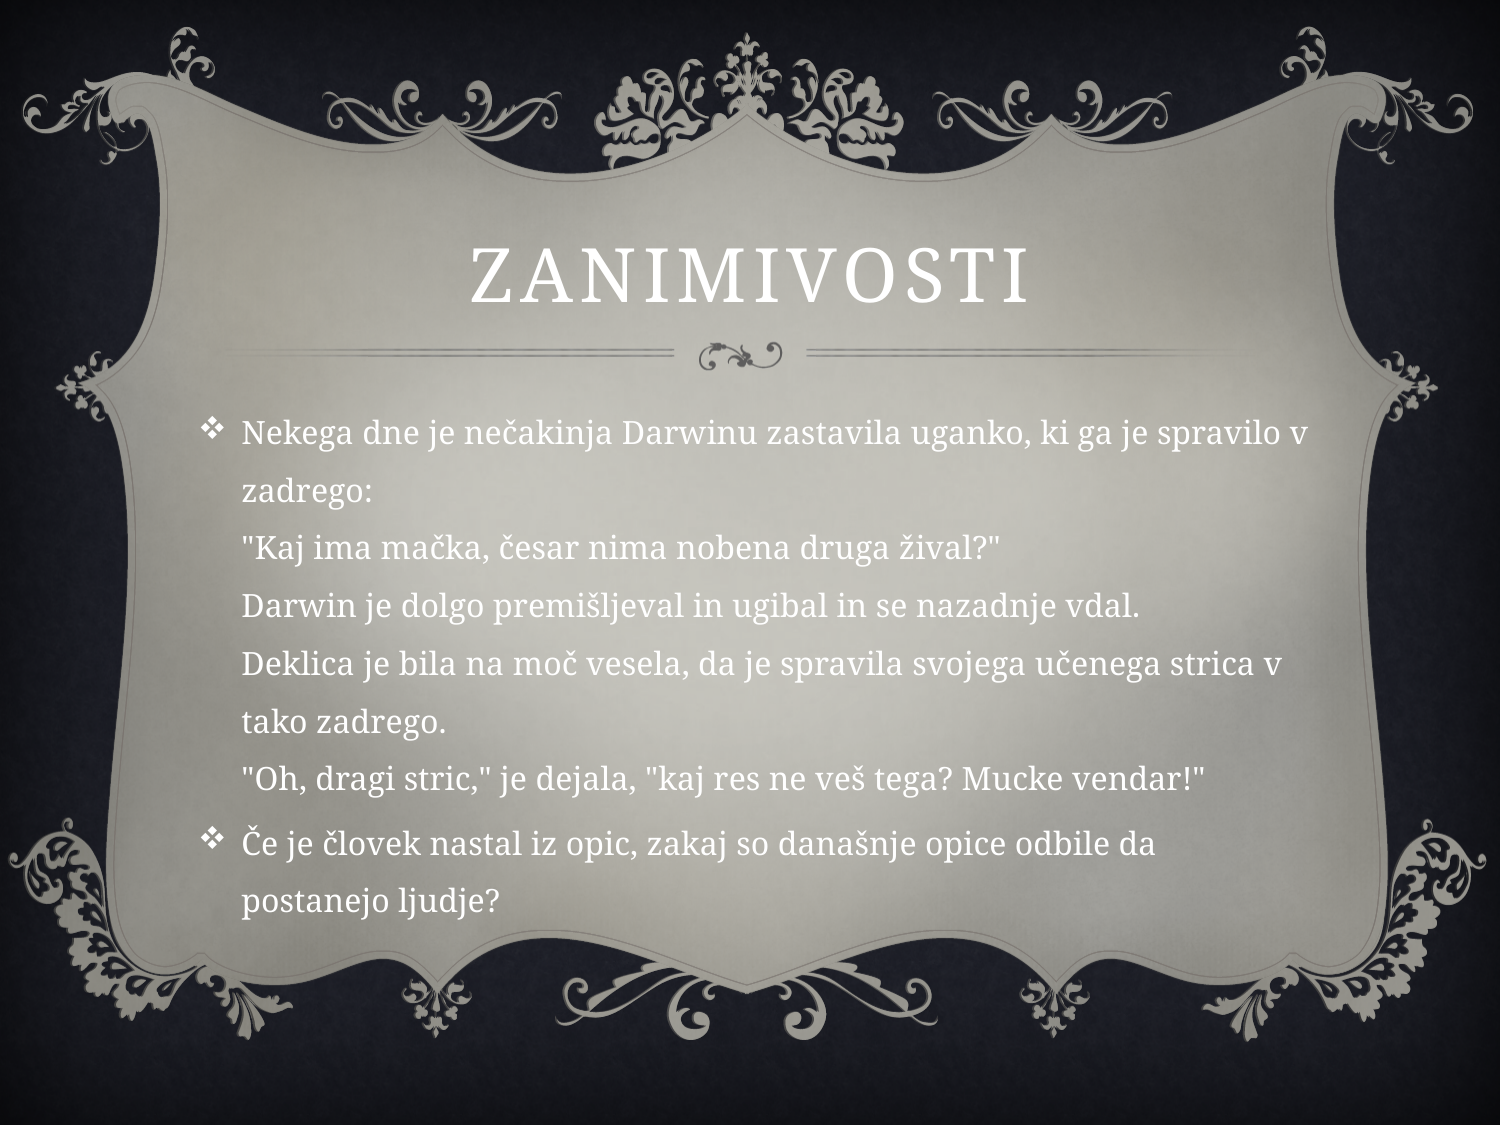

# ZANIMIVOSTI
Nekega dne je nečakinja Darwinu zastavila uganko, ki ga je spravilo v zadrego:
"Kaj ima mačka, česar nima nobena druga žival?"
Darwin je dolgo premišljeval in ugibal in se nazadnje vdal.
Deklica je bila na moč vesela, da je spravila svojega učenega strica v tako zadrego.
"Oh, dragi stric," je dejala, "kaj res ne veš tega? Mucke vendar!"
Če je človek nastal iz opic, zakaj so današnje opice odbile da postanejo ljudje?